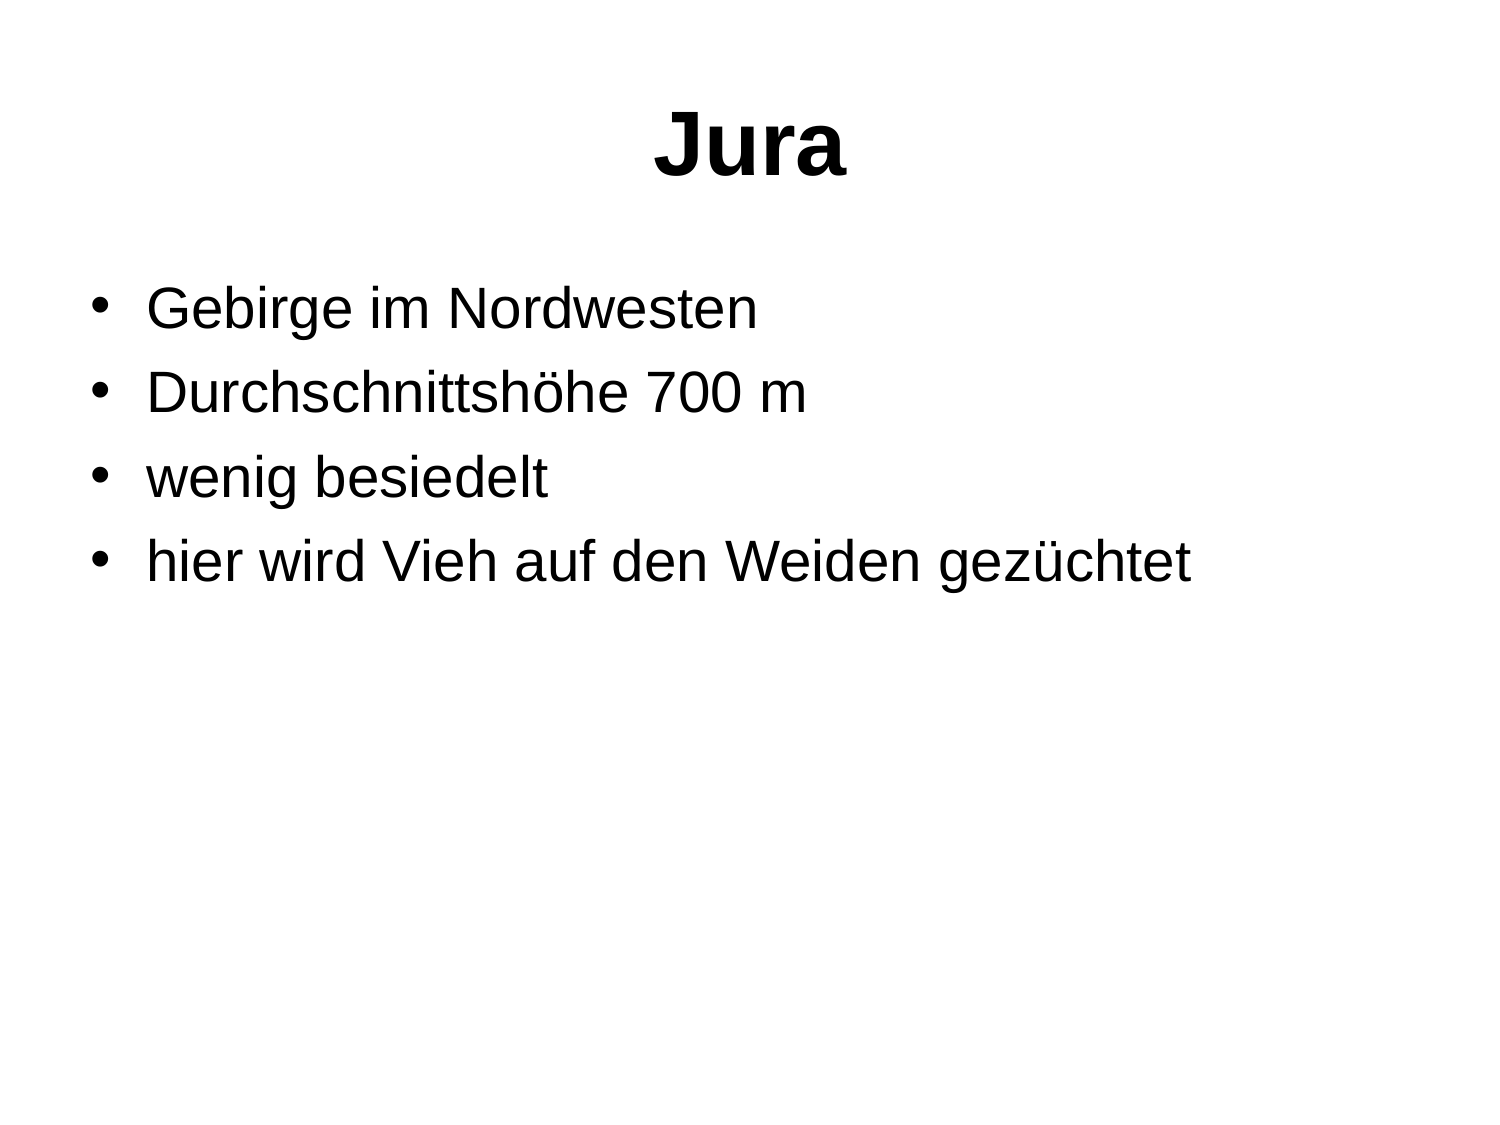

# Jura
Gebirge im Nordwesten
Durchschnittshöhe 700 m
wenig besiedelt
hier wird Vieh auf den Weiden gezüchtet